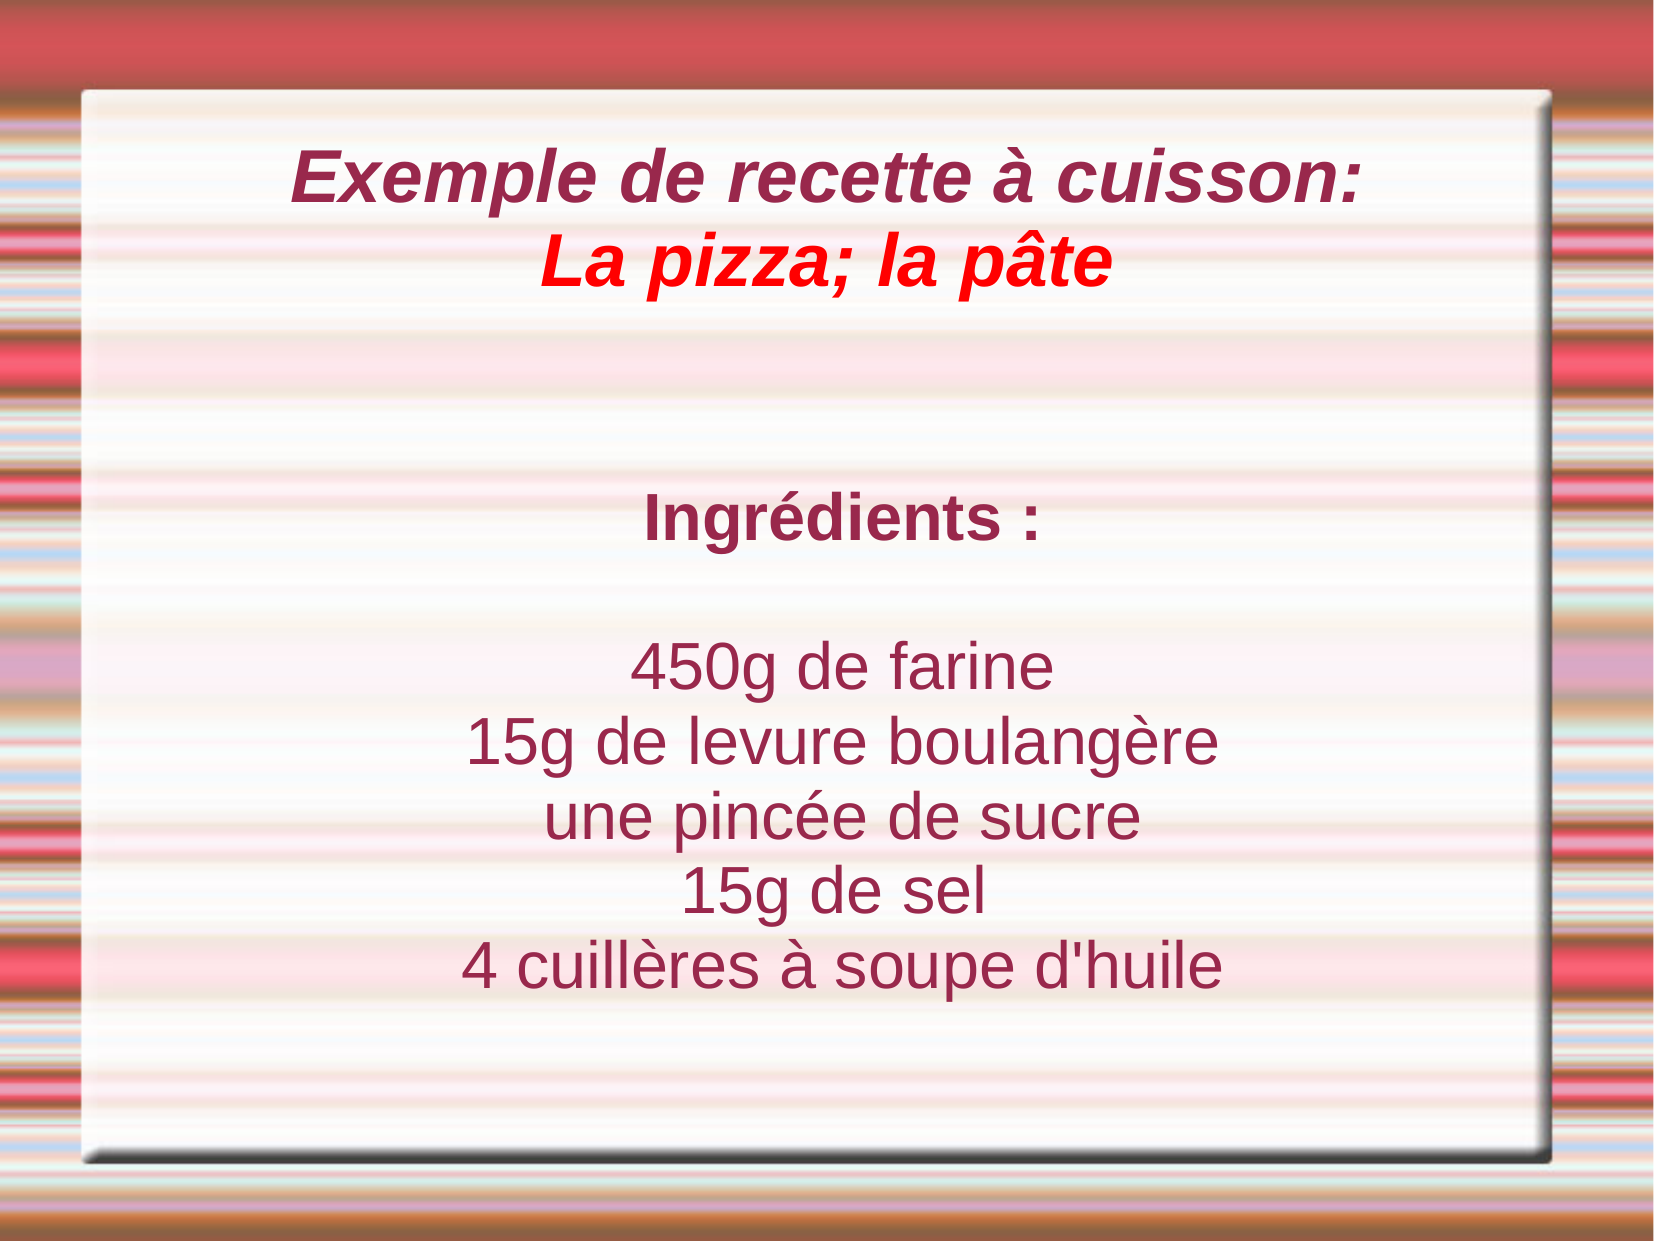

# Exemple de recette à cuisson: La pizza; la pâte
Ingrédients :
450g de farine
15g de levure boulangère
une pincée de sucre
15g de sel
4 cuillères à soupe d'huile